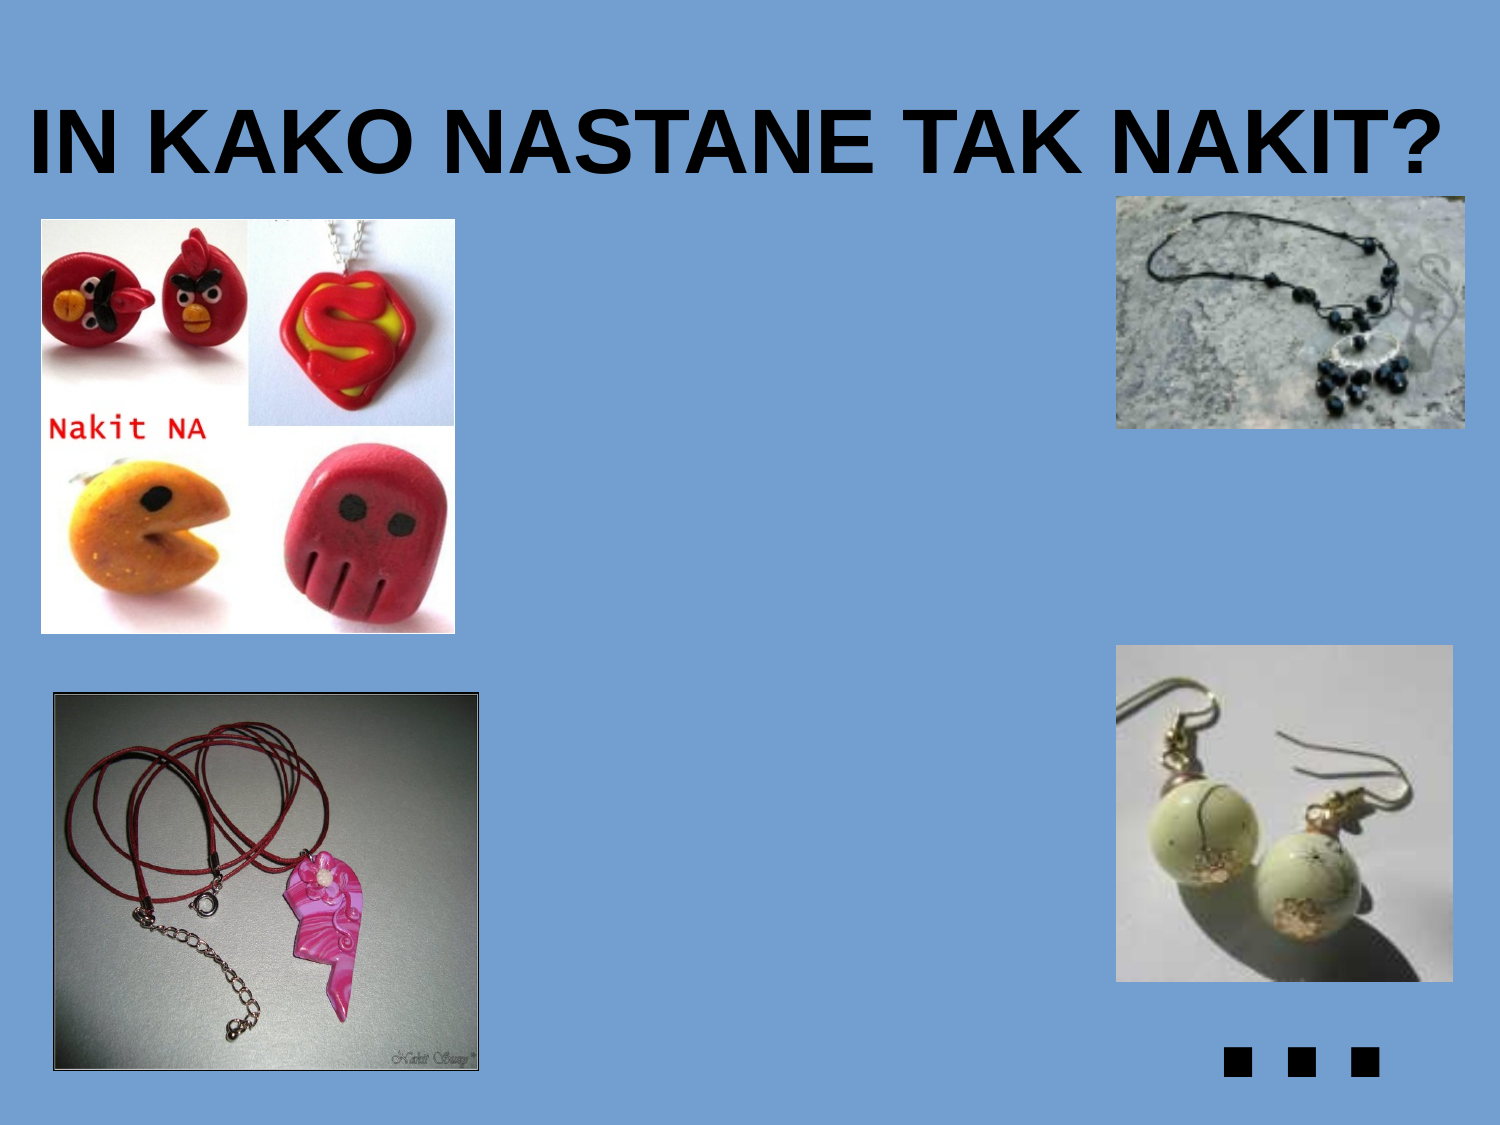

# IN KAKO NASTANE TAK NAKIT?
…